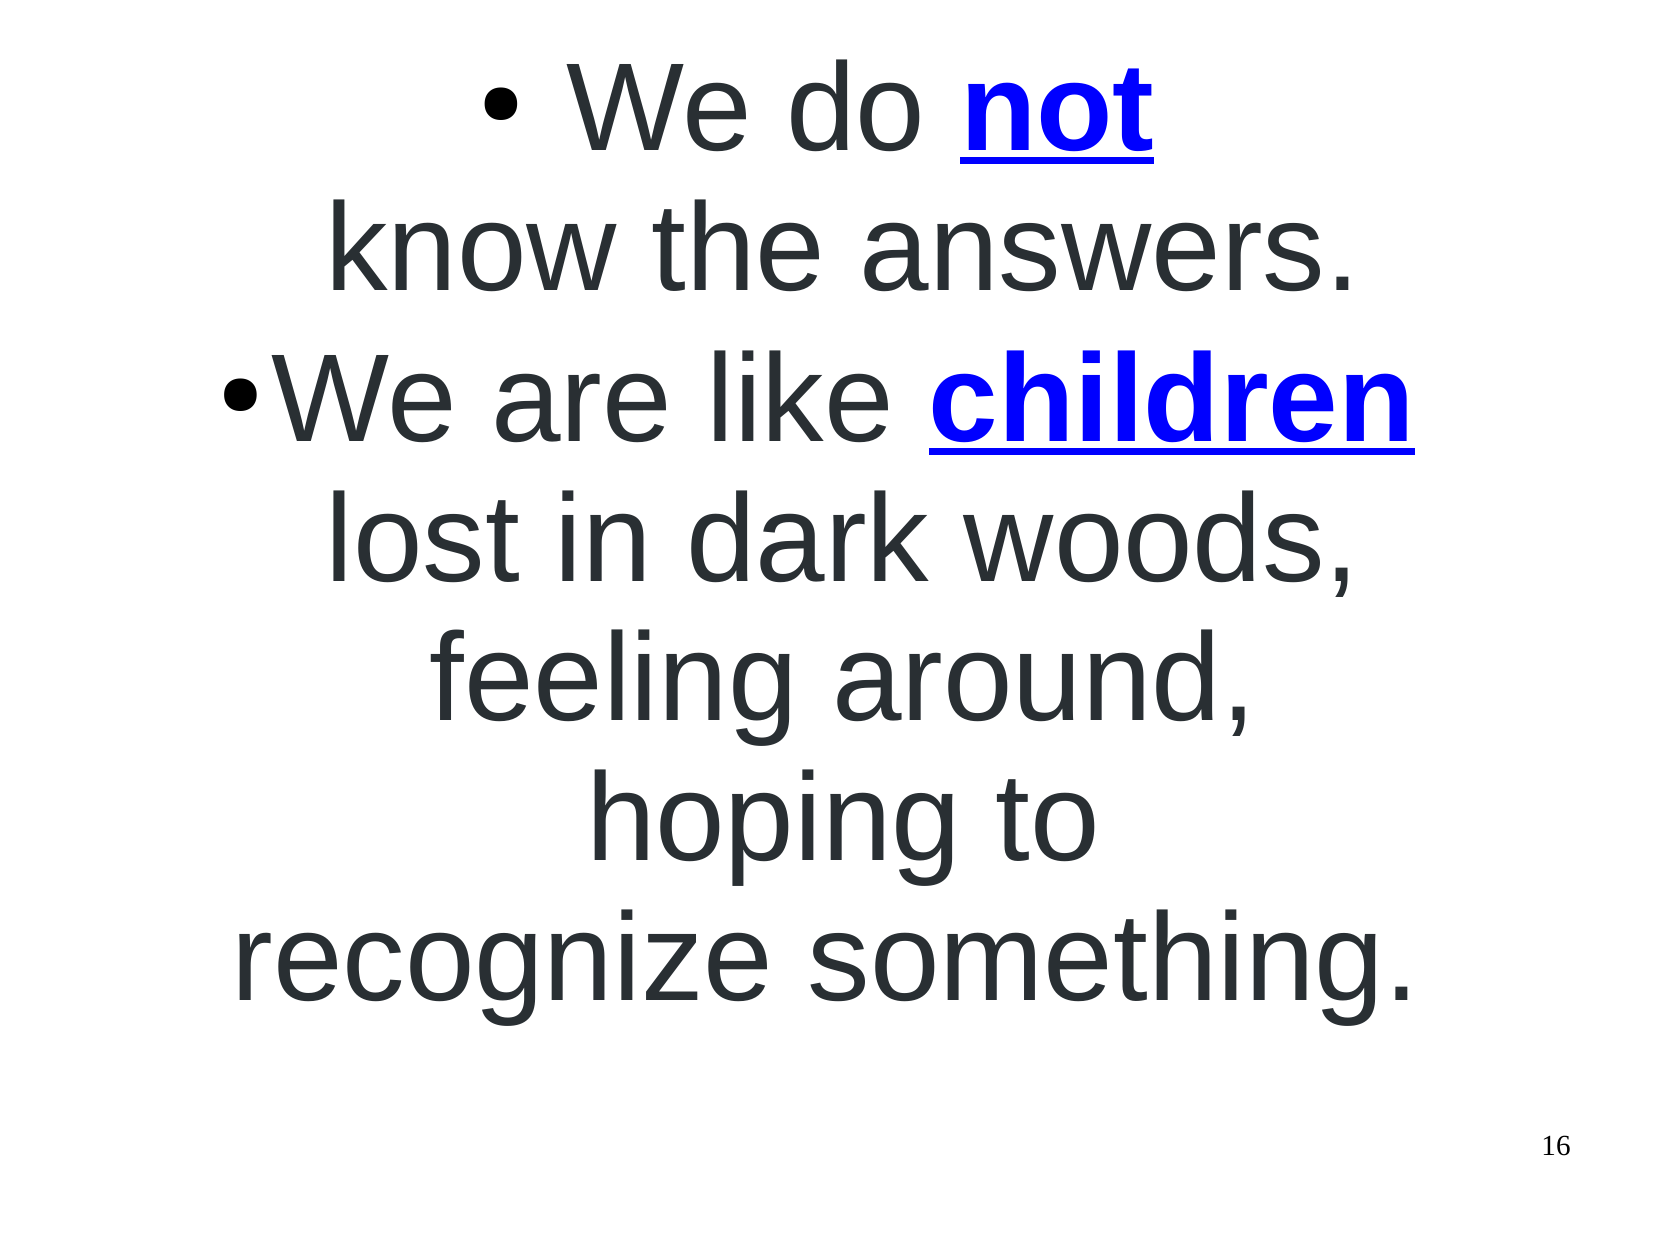

# We do not know the answers.
We are like children
lost in dark woods,
feeling around,
hoping to
recognize something.
16